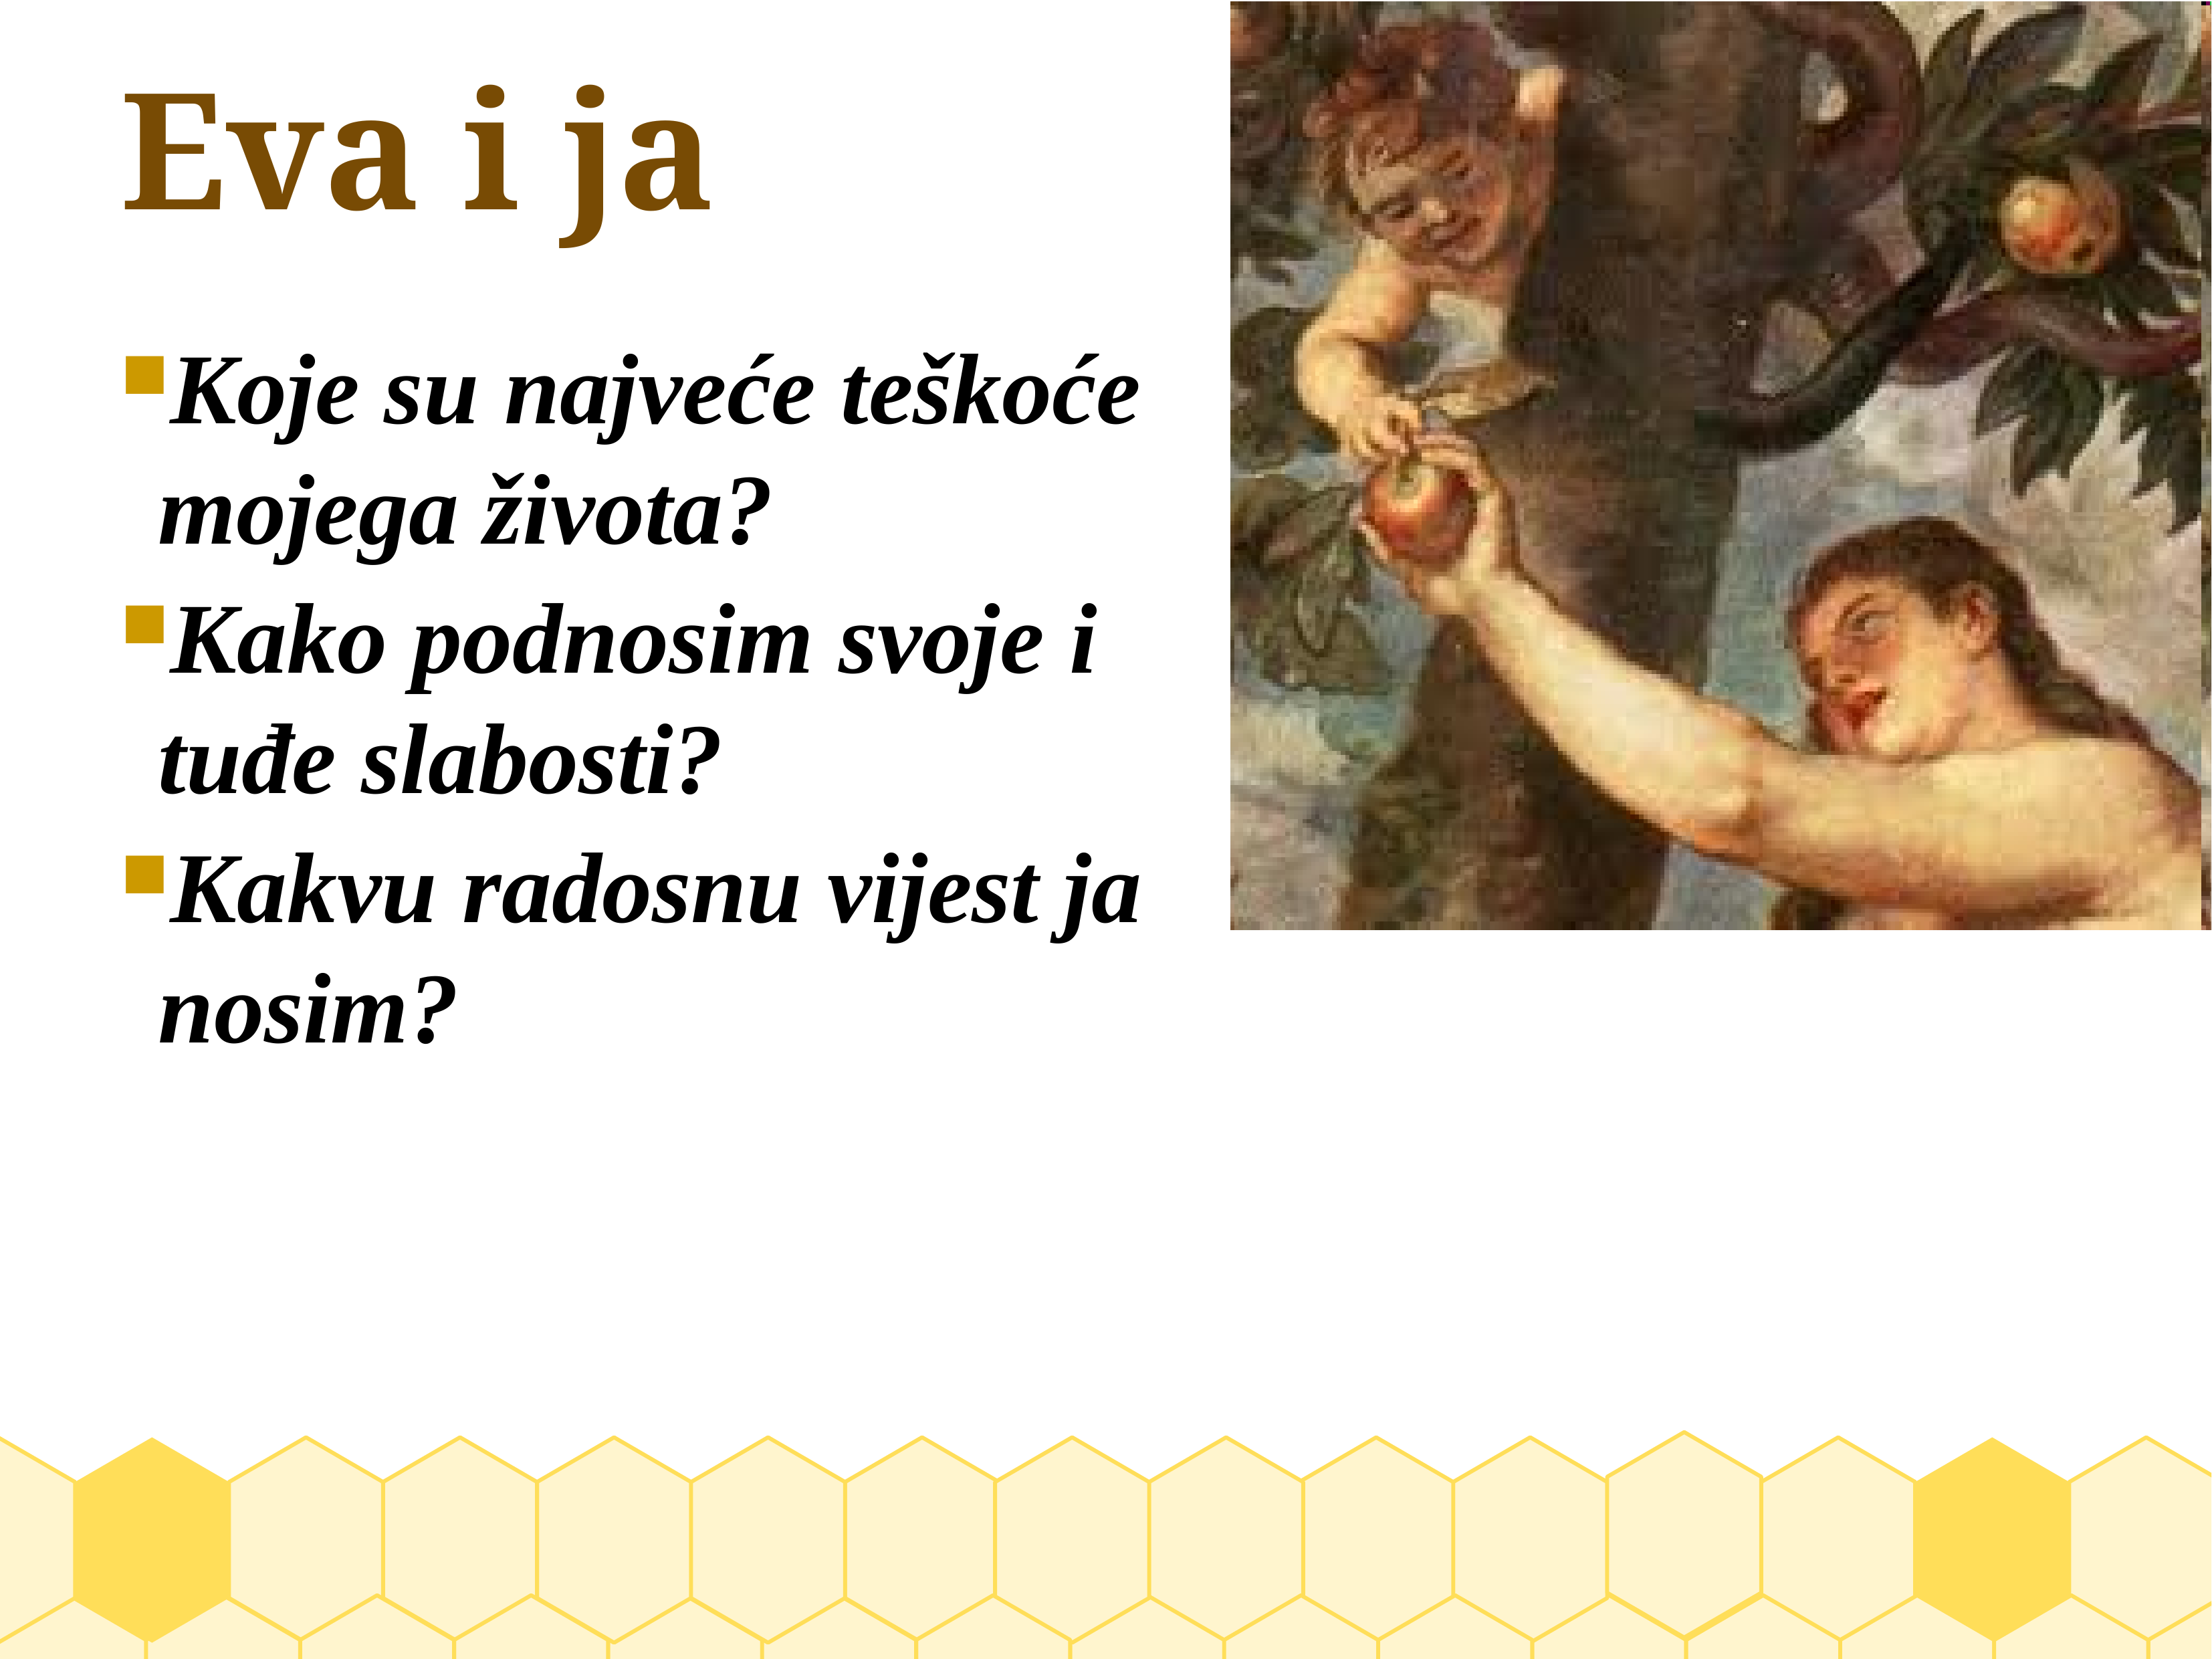

# Eva i ja
Koje su najveće teškoće mojega života?
Kako podnosim svoje i tuđe slabosti?
Kakvu radosnu vijest ja nosim?